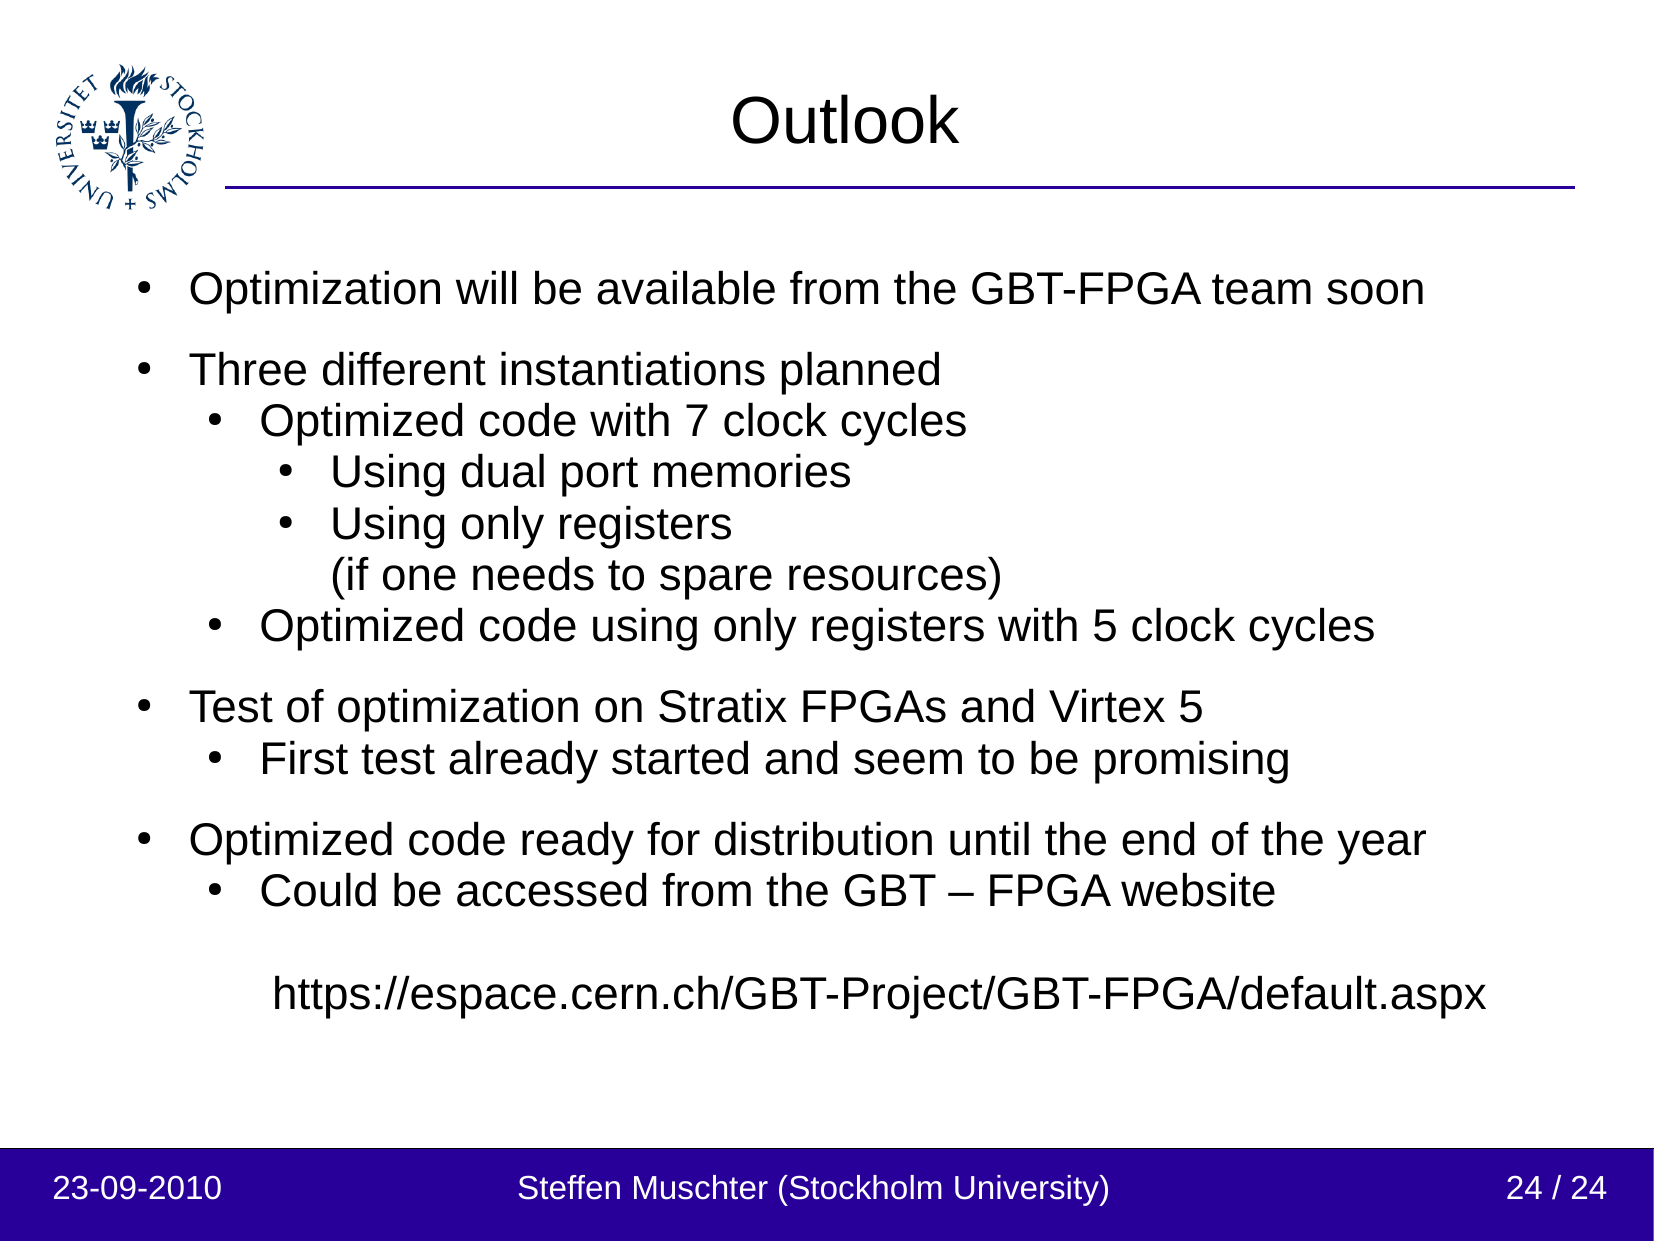

Outlook
Optimization will be available from the GBT-FPGA team soon
Three different instantiations planned
Optimized code with 7 clock cycles
Using dual port memories
Using only registers
(if one needs to spare resources)
Optimized code using only registers with 5 clock cycles
Test of optimization on Stratix FPGAs and Virtex 5
First test already started and seem to be promising
Optimized code ready for distribution until the end of the year
Could be accessed from the GBT – FPGA website
 https://espace.cern.ch/GBT-Project/GBT-FPGA/default.aspx
24 / 24